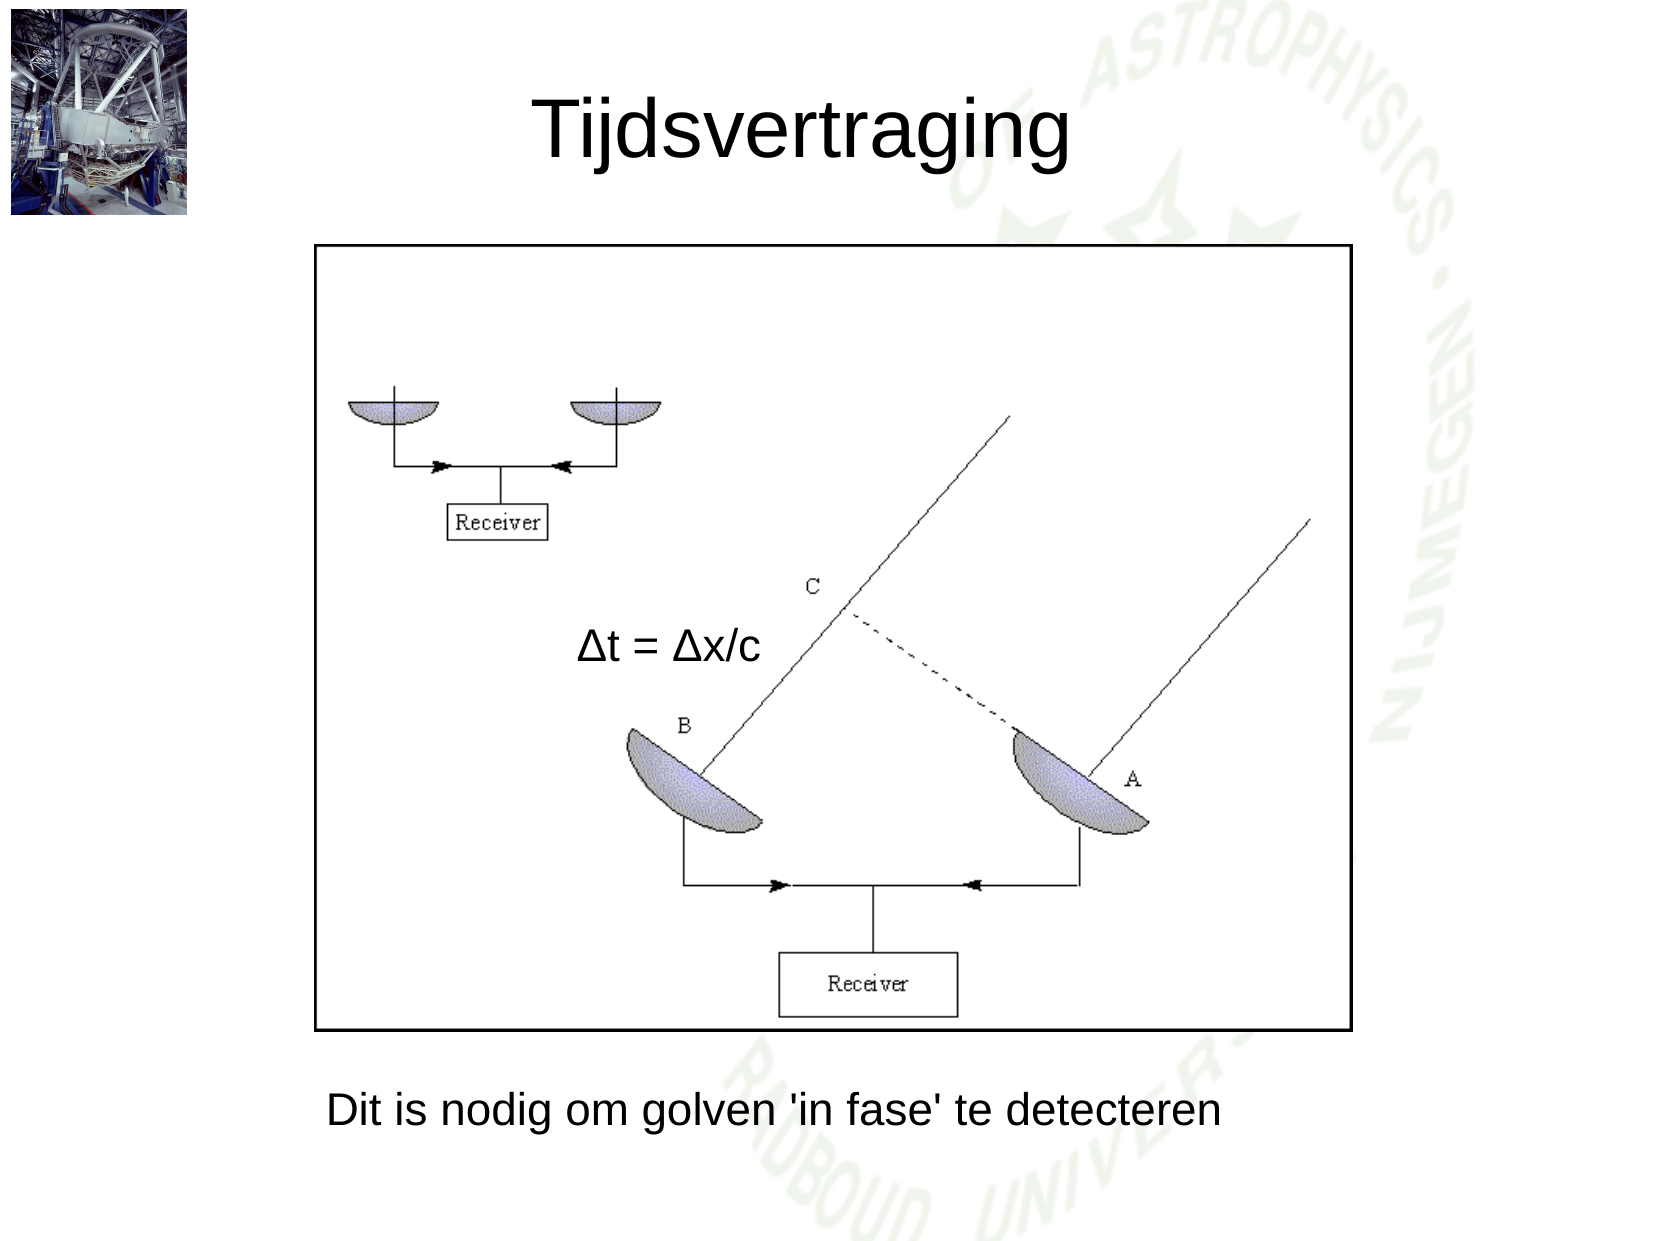

Tijdsvertraging
Δt = Δx/c
Dit is nodig om golven 'in fase' te detecteren